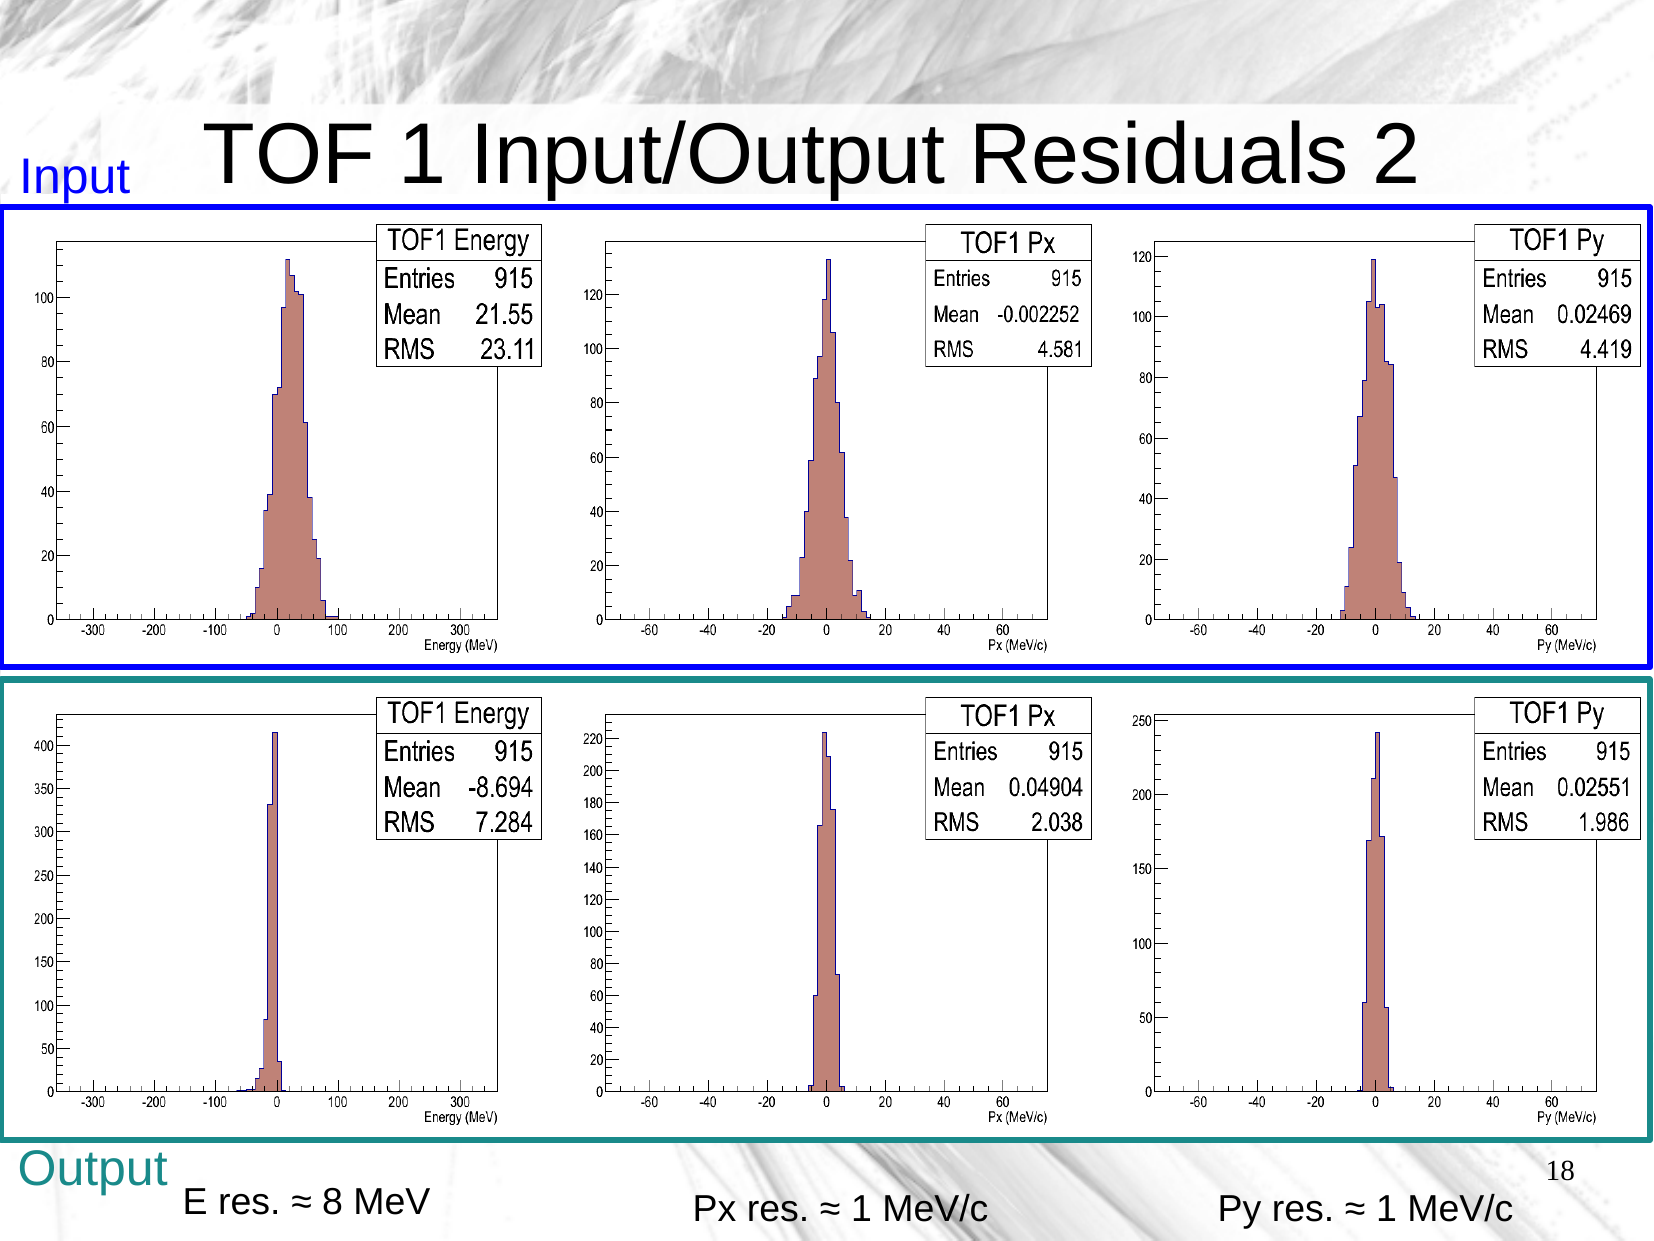

# TOF 1 Input/Output Residuals 2
Input
Output
18
E res. ≈ 8 MeV
Px res. ≈ 1 MeV/c
Py res. ≈ 1 MeV/c